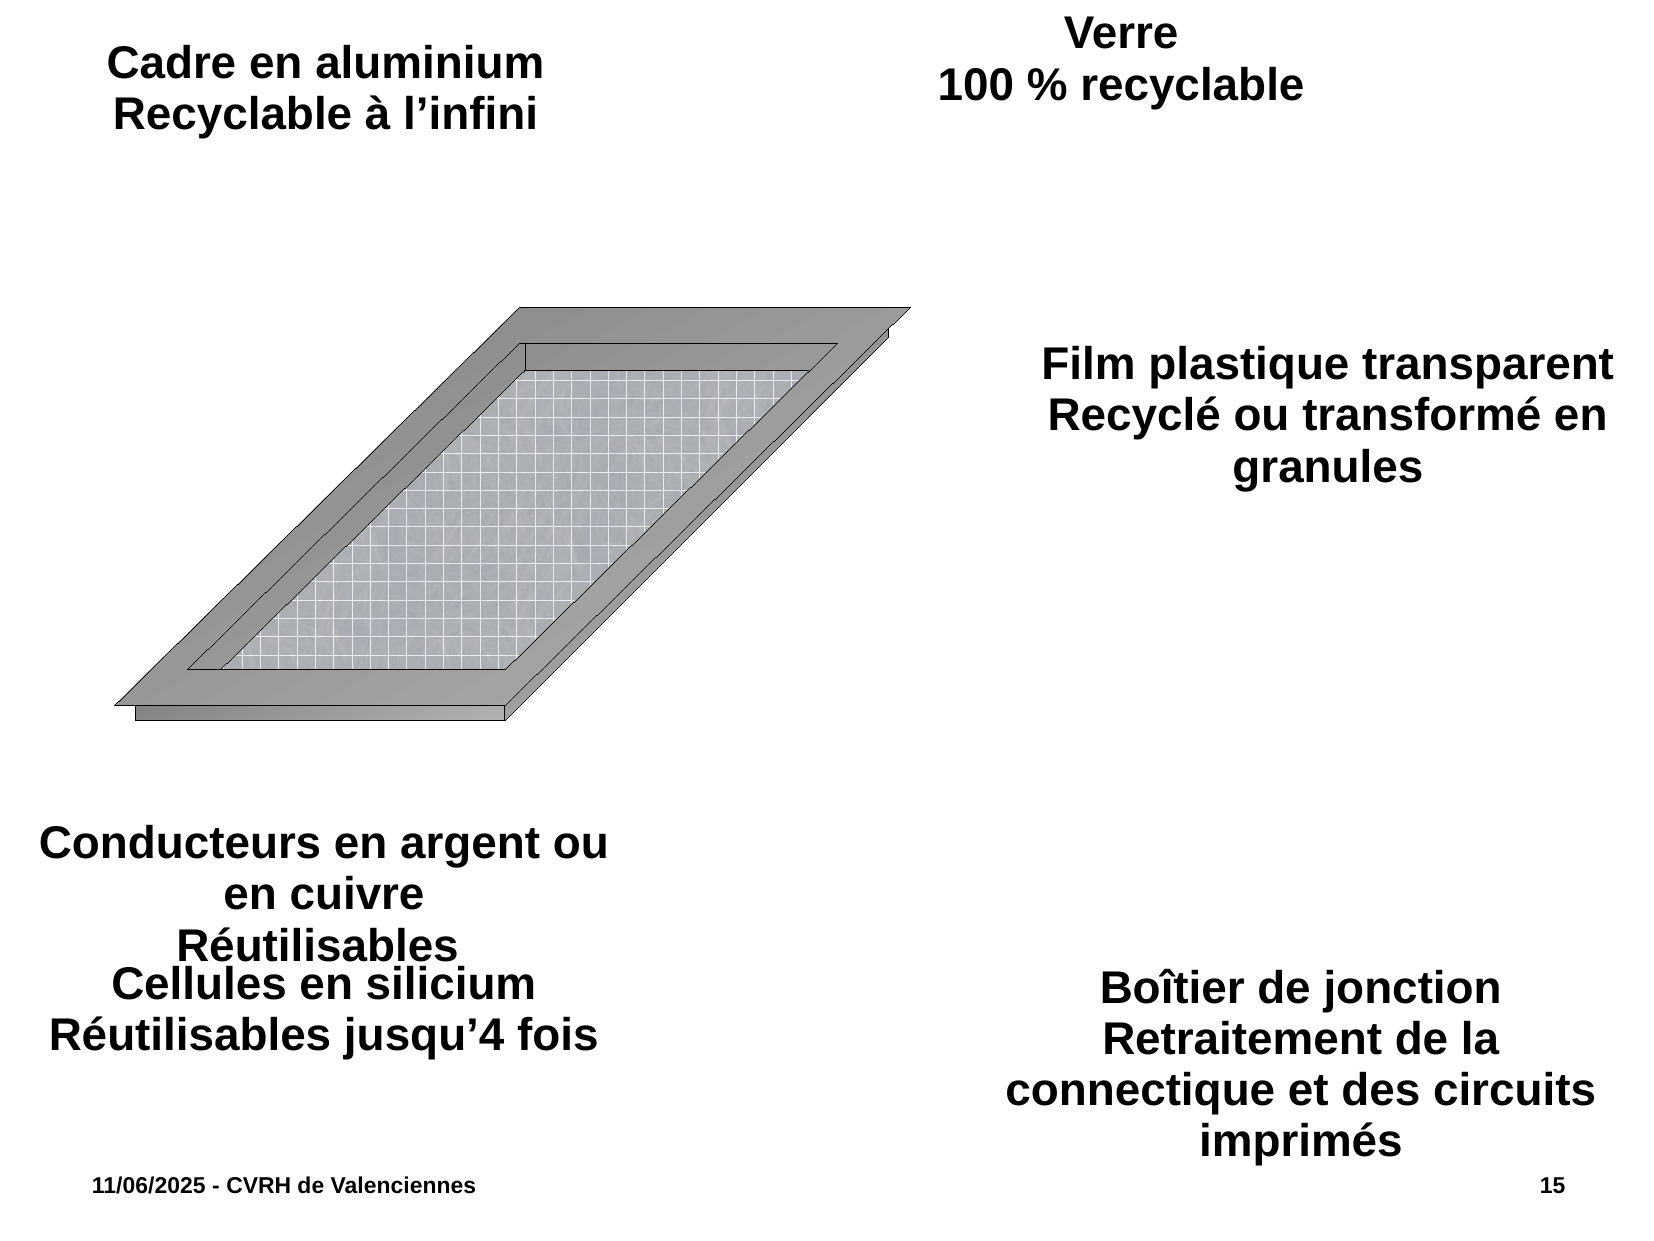

Verre
100 % recyclable
Cadre en aluminium
Recyclable à l’infini
Film plastique transparent
Recyclé ou transformé en granules
Conducteurs en argent ou en cuivre
Réutilisables
Cellules en silicium
Réutilisables jusqu’4 fois
Boîtier de jonction
Retraitement de la connectique et des circuits imprimés
11/06/2025 - CVRH de Valenciennes